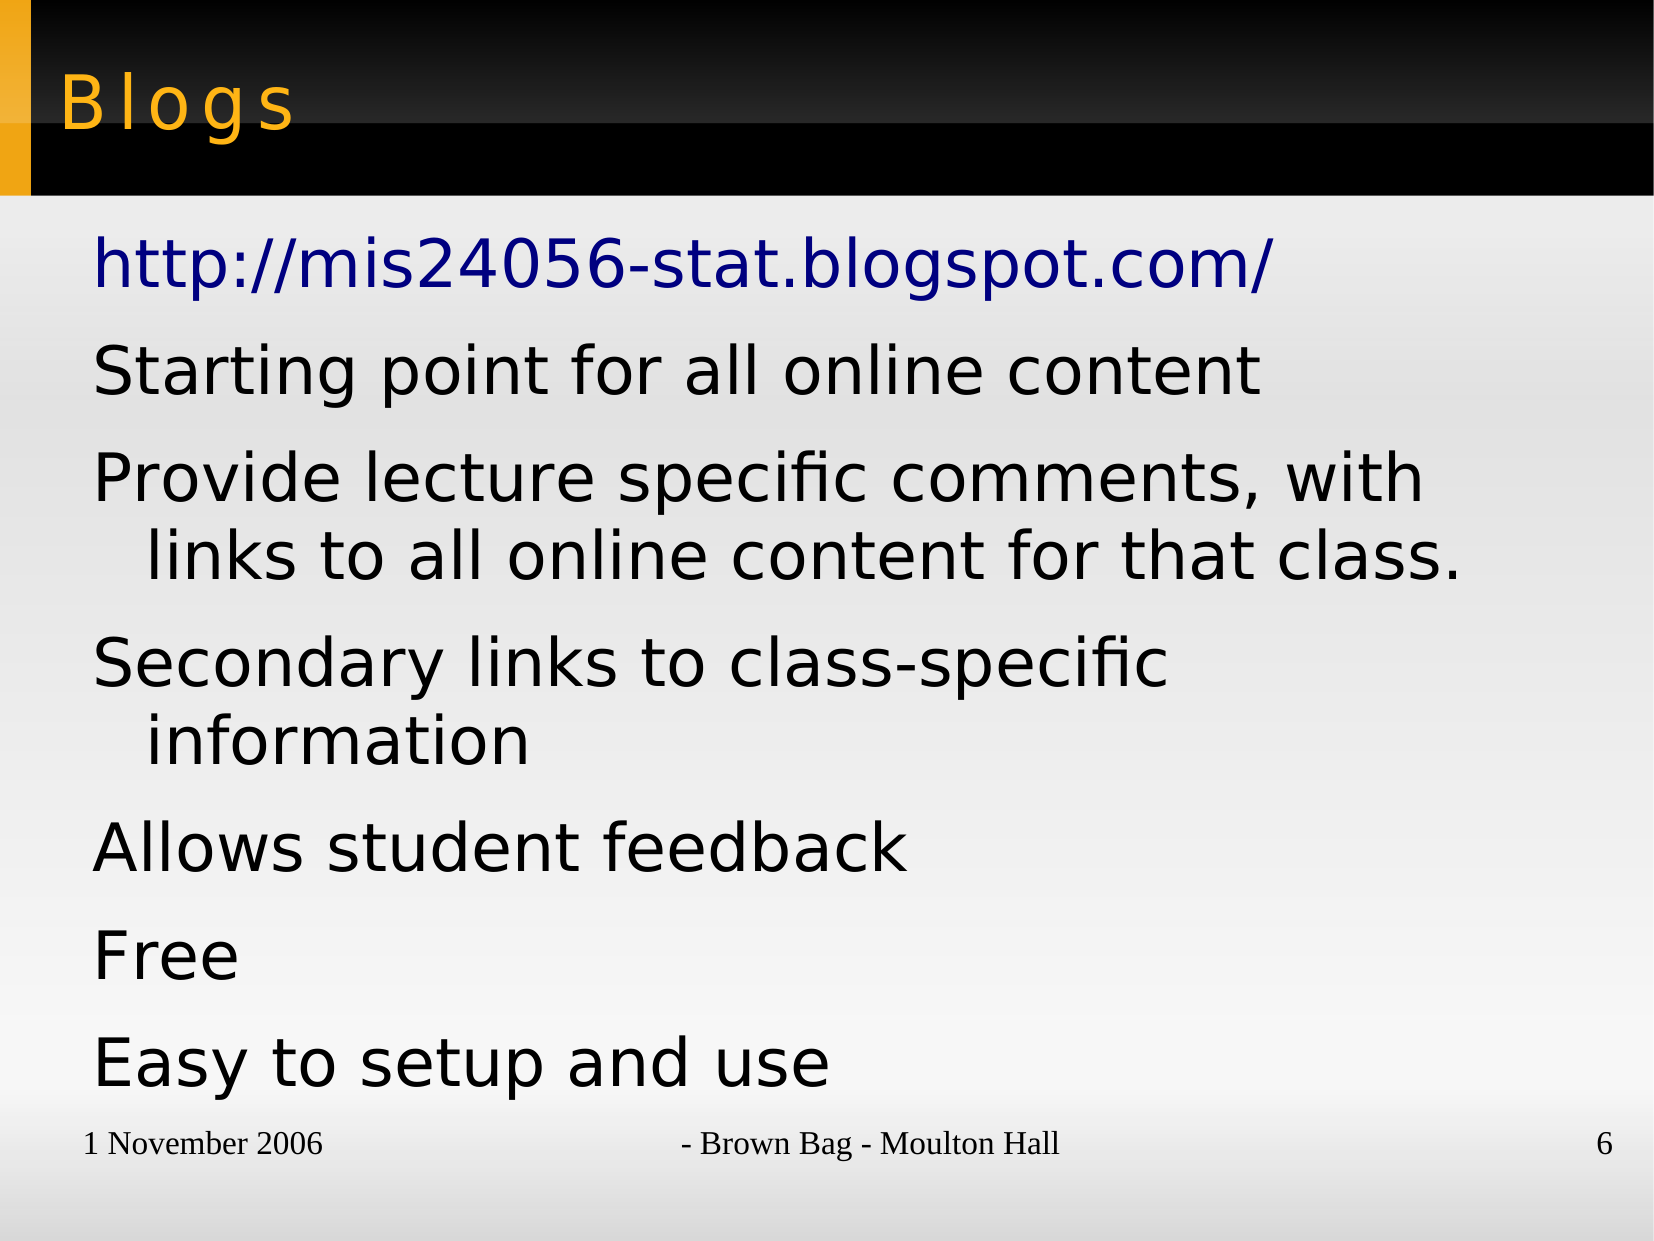

# Blogs
http://mis24056-stat.blogspot.com/
Starting point for all online content
Provide lecture specific comments, with links to all online content for that class.
Secondary links to class-specific information
Allows student feedback
Free
Easy to setup and use
1 November 2006
Brown Bag - Moulton Hall
6